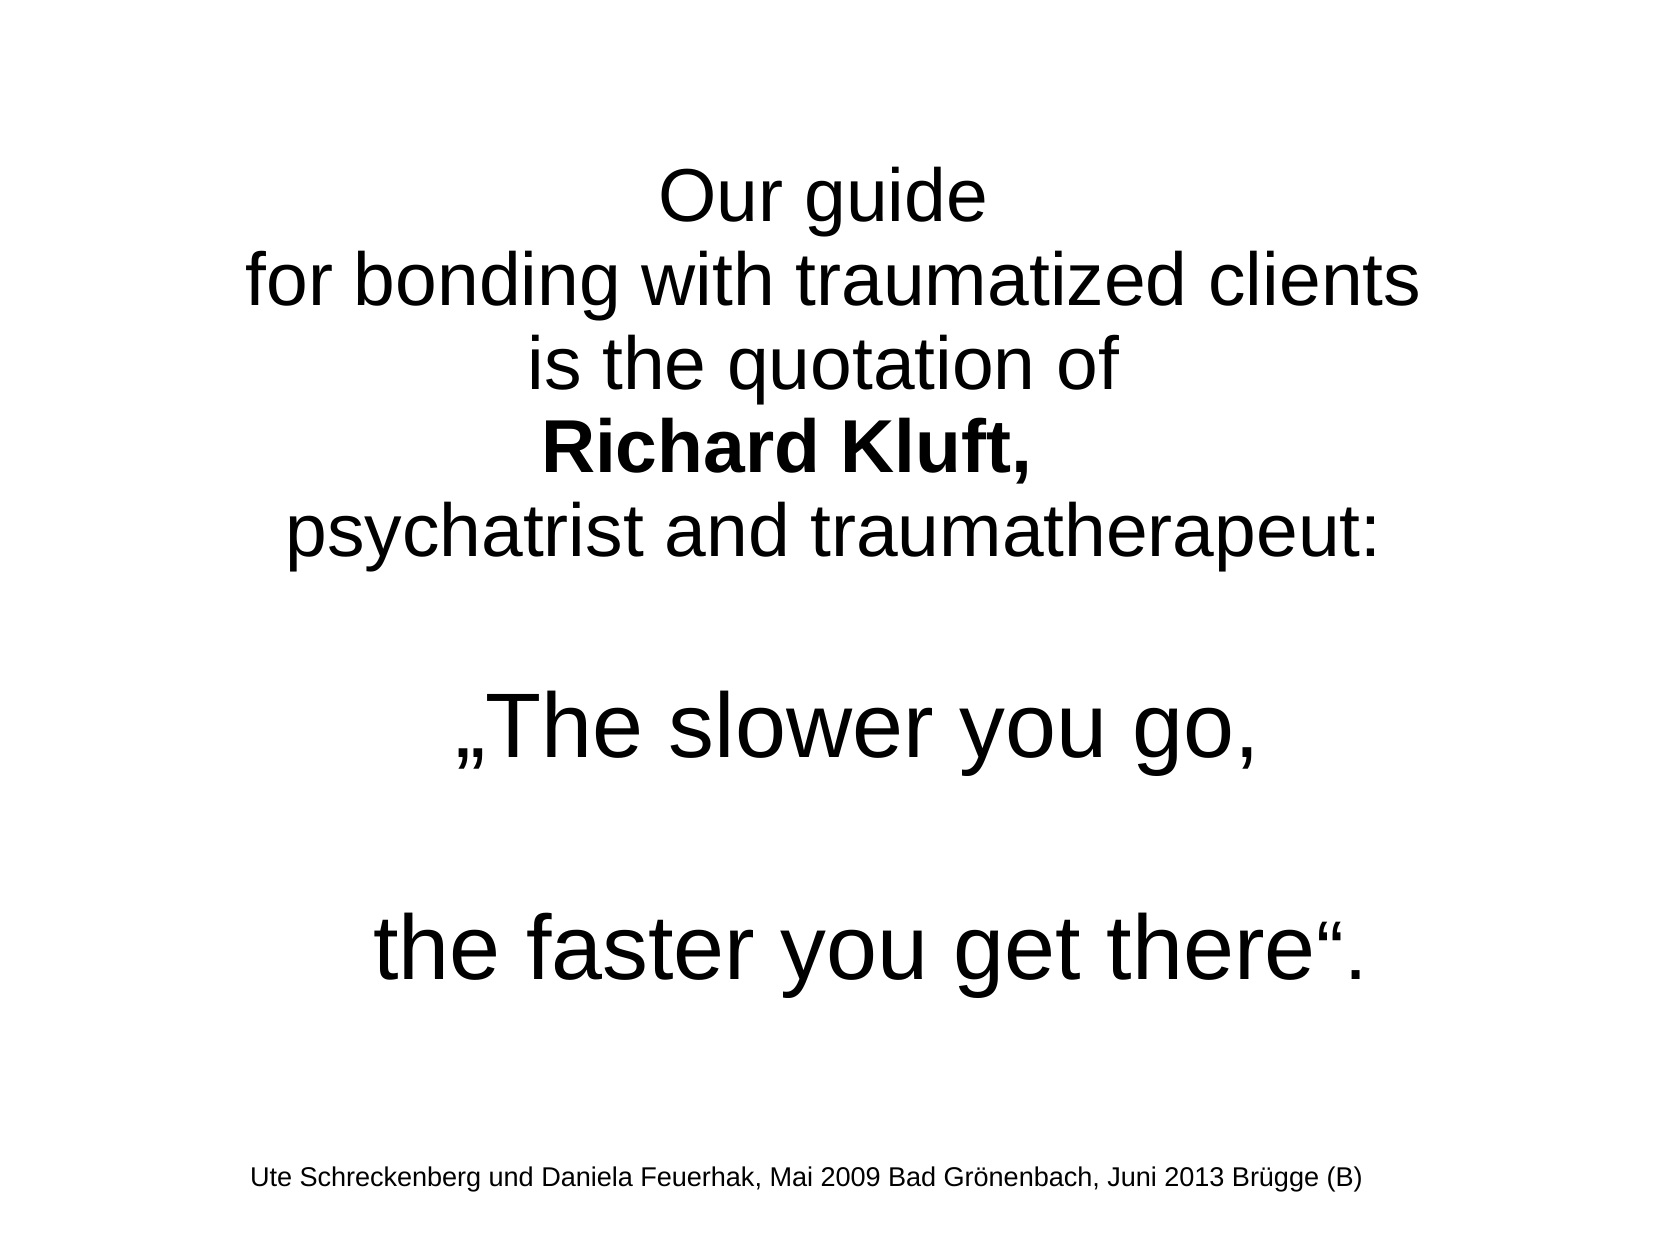

Our guide
	for bonding with traumatized clients
	is the quotation of
Richard Kluft,
	psychatrist and traumatherapeut:
		„The slower you go,
		the faster you get there“.
		Ute Schreckenberg und Daniela Feuerhak, Mai 2009 Bad Grönenbach, Juni 2013 Brügge (B)